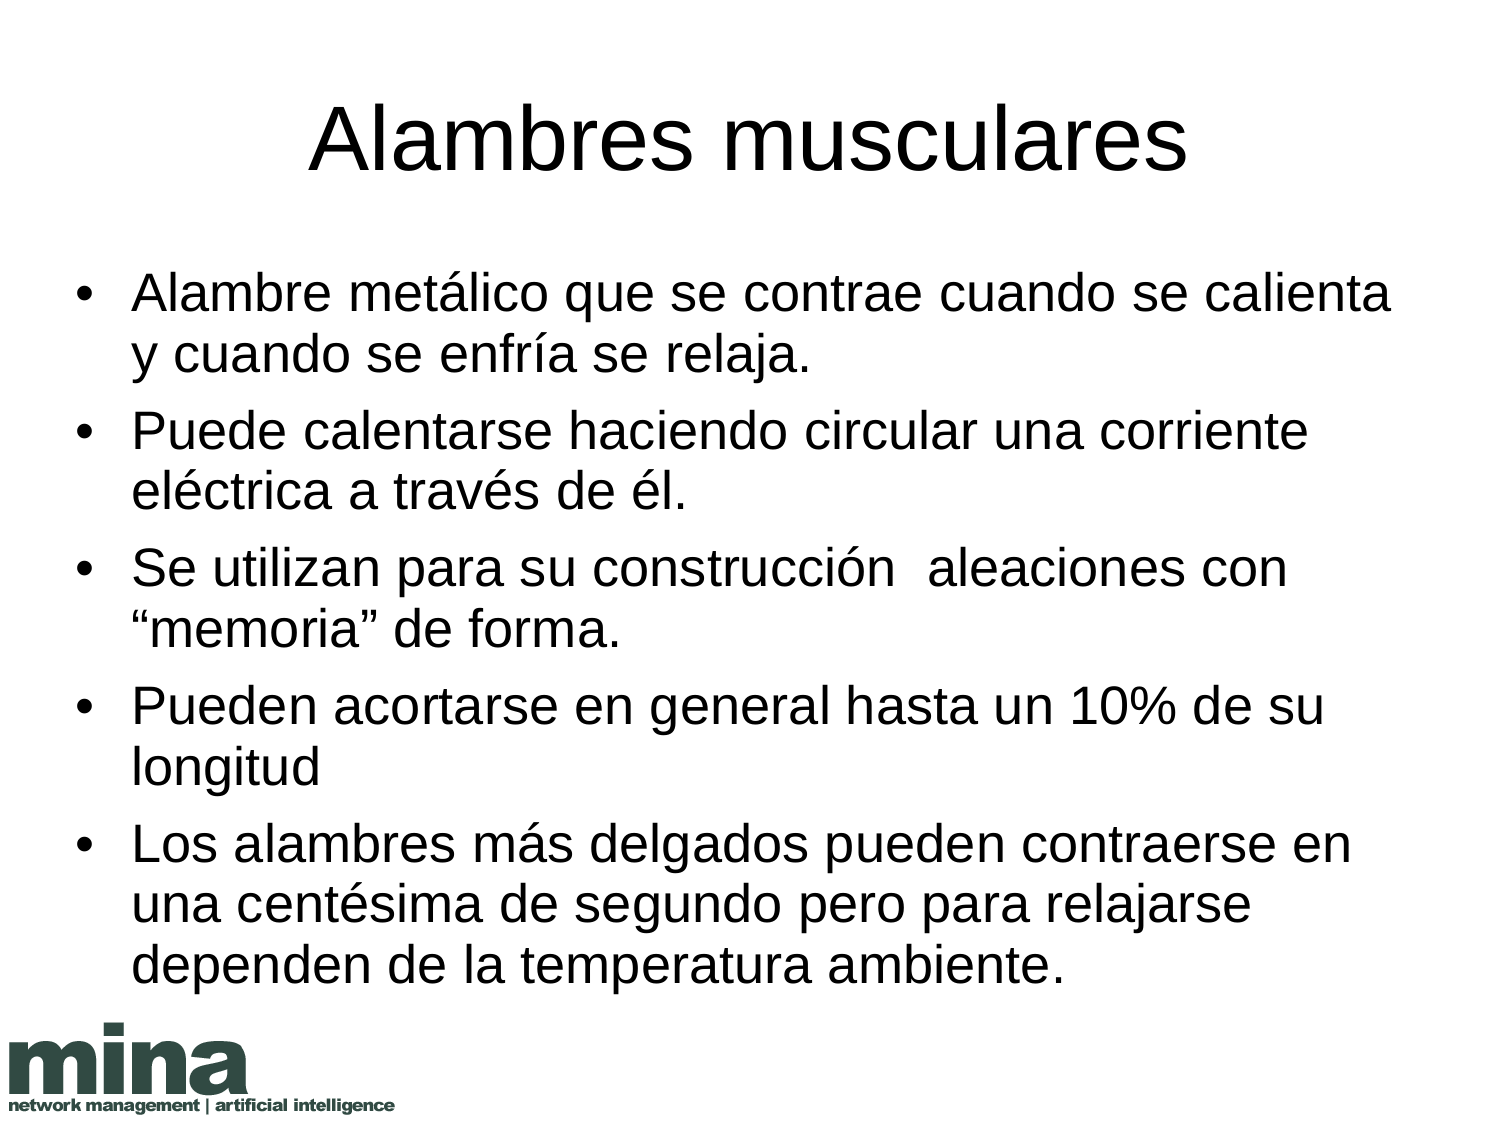

# Alambres musculares
Alambre metálico que se contrae cuando se calienta y cuando se enfría se relaja.
Puede calentarse haciendo circular una corriente eléctrica a través de él.
Se utilizan para su construcción aleaciones con “memoria” de forma.
Pueden acortarse en general hasta un 10% de su longitud
Los alambres más delgados pueden contraerse en una centésima de segundo pero para relajarse dependen de la temperatura ambiente.